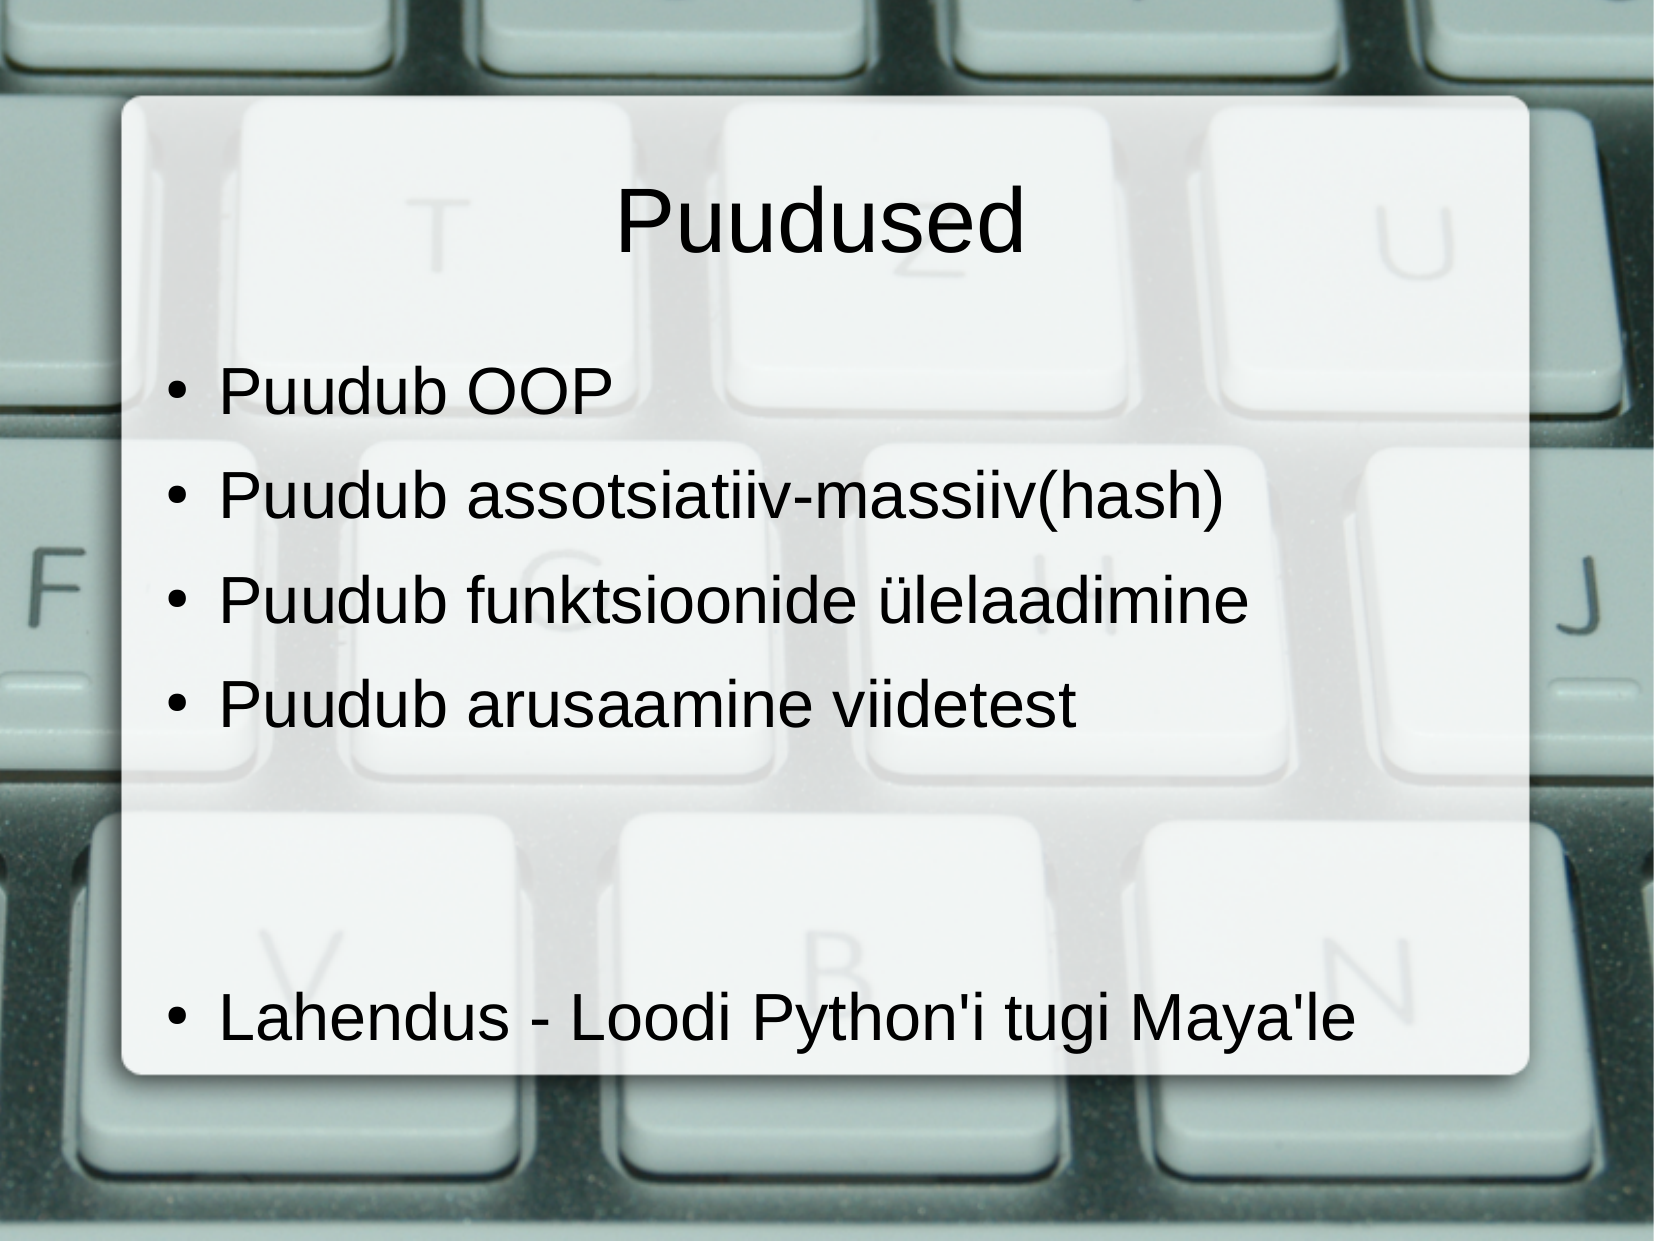

# Puudused
Puudub OOP
Puudub assotsiatiiv-massiiv(hash)
Puudub funktsioonide ülelaadimine
Puudub arusaamine viidetest
Lahendus - Loodi Python'i tugi Maya'le